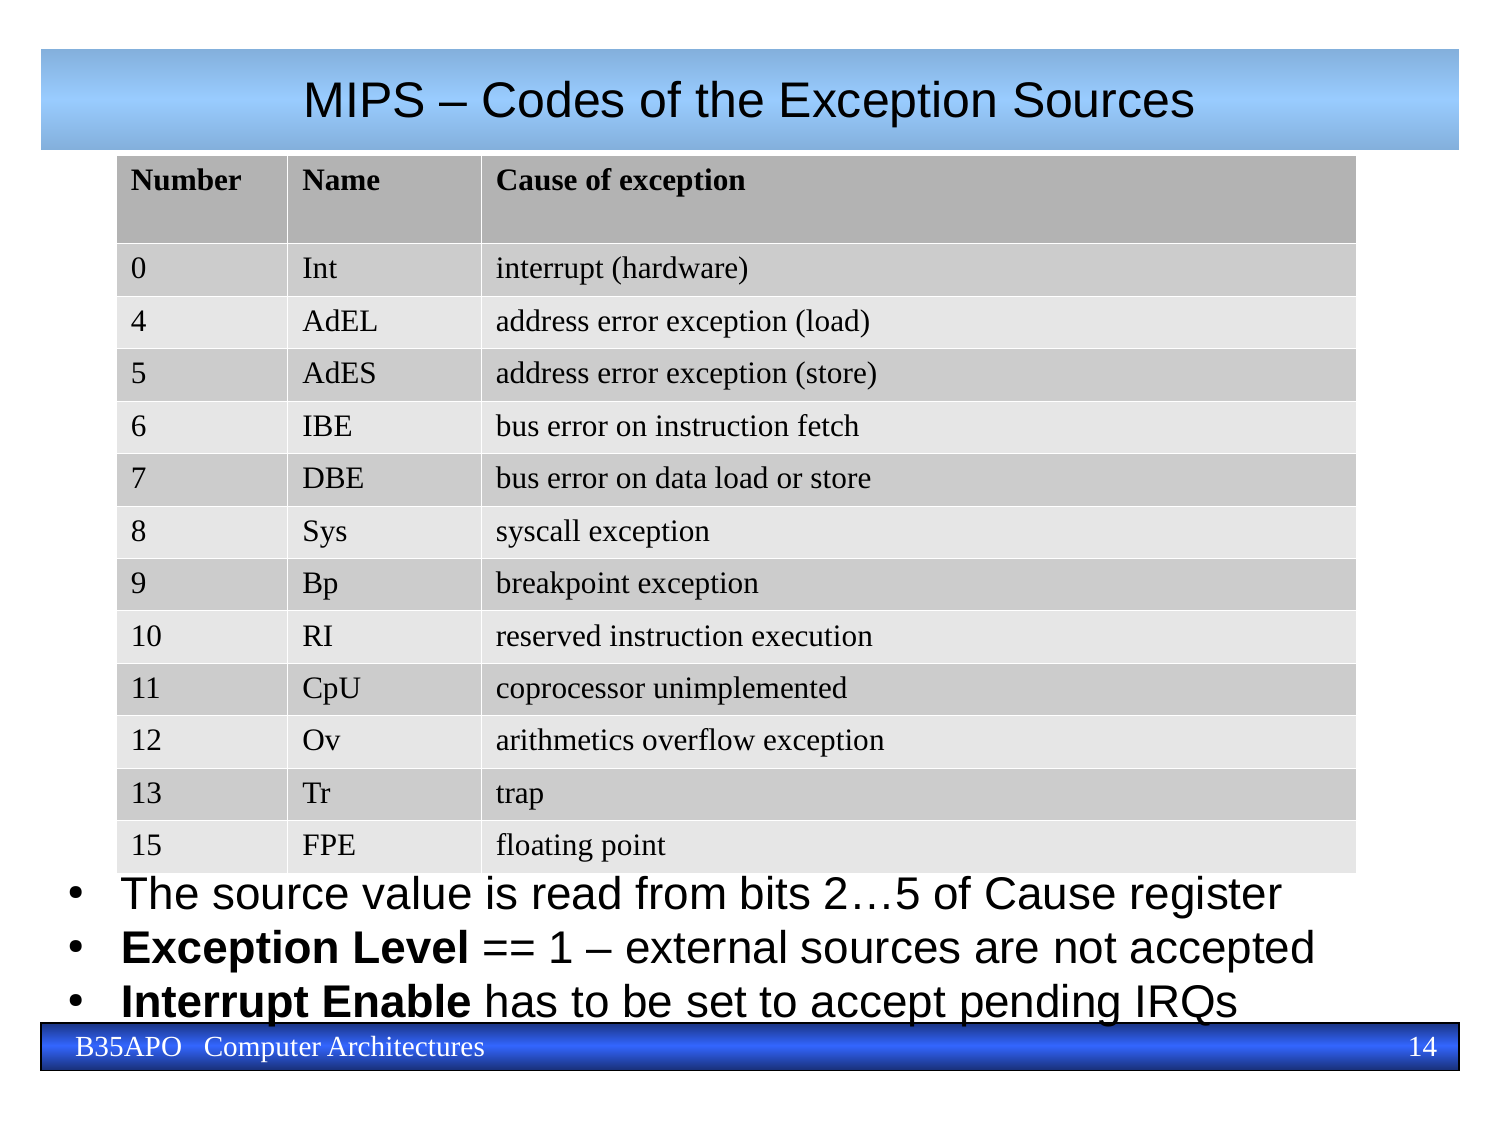

# MIPS – Codes of the Exception Sources
| Number | Name | Cause of exception |
| --- | --- | --- |
| 0 | Int | interrupt (hardware) |
| 4 | AdEL | address error exception (load) |
| 5 | AdES | address error exception (store) |
| 6 | IBE | bus error on instruction fetch |
| 7 | DBE | bus error on data load or store |
| 8 | Sys | syscall exception |
| 9 | Bp | breakpoint exception |
| 10 | RI | reserved instruction execution |
| 11 | CpU | coprocessor unimplemented |
| 12 | Ov | arithmetics overflow exception |
| 13 | Tr | trap |
| 15 | FPE | floating point |
The source value is read from bits 2…5 of Cause register
Exception Level == 1 – external sources are not accepted
Interrupt Enable has to be set to accept pending IRQs
B35APO Computer Architectures
14